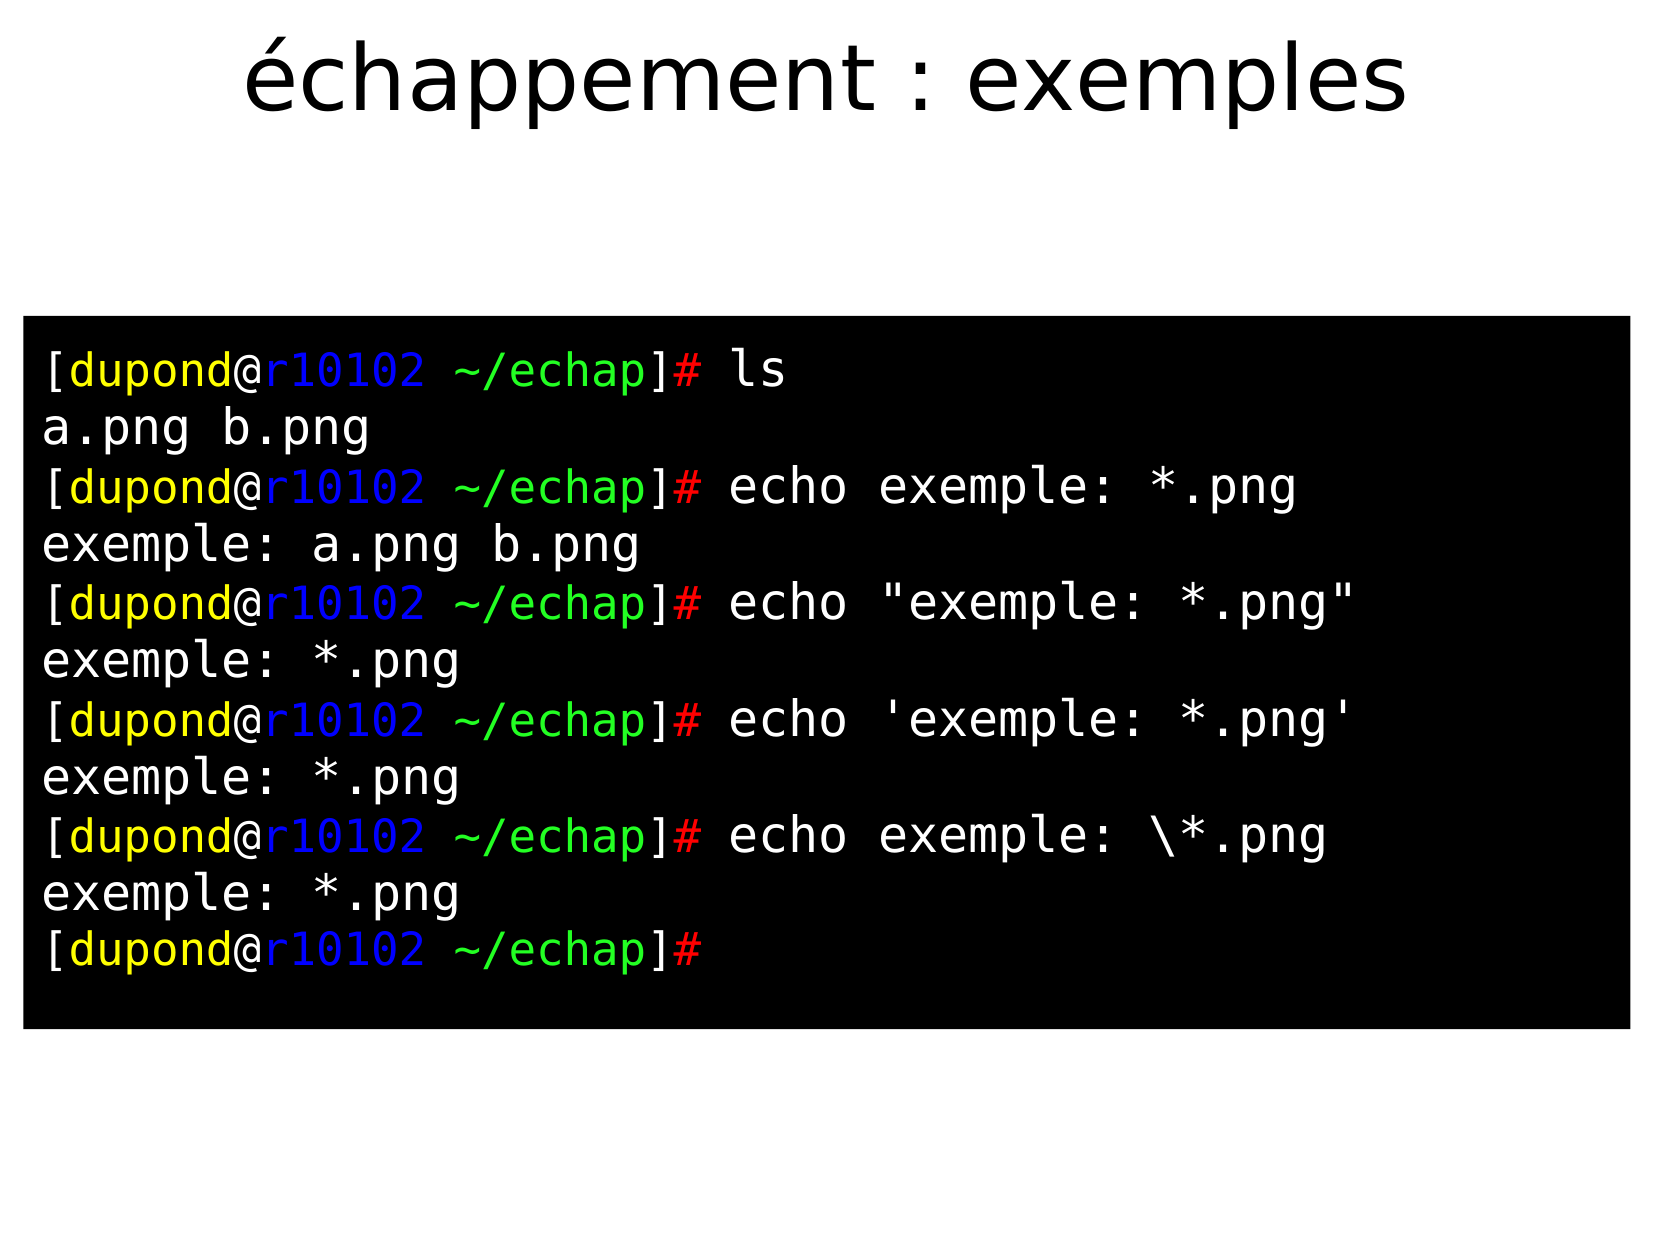

# échappement : exemples
[dupond@r10102 ~/echap]# ls
a.png b.png
[dupond@r10102 ~/echap]# echo exemple: *.png
exemple: a.png b.png
[dupond@r10102 ~/echap]# echo "exemple: *.png"
exemple: *.png
[dupond@r10102 ~/echap]# echo 'exemple: *.png'
exemple: *.png
[dupond@r10102 ~/echap]# echo exemple: \*.png
exemple: *.png
[dupond@r10102 ~/echap]#